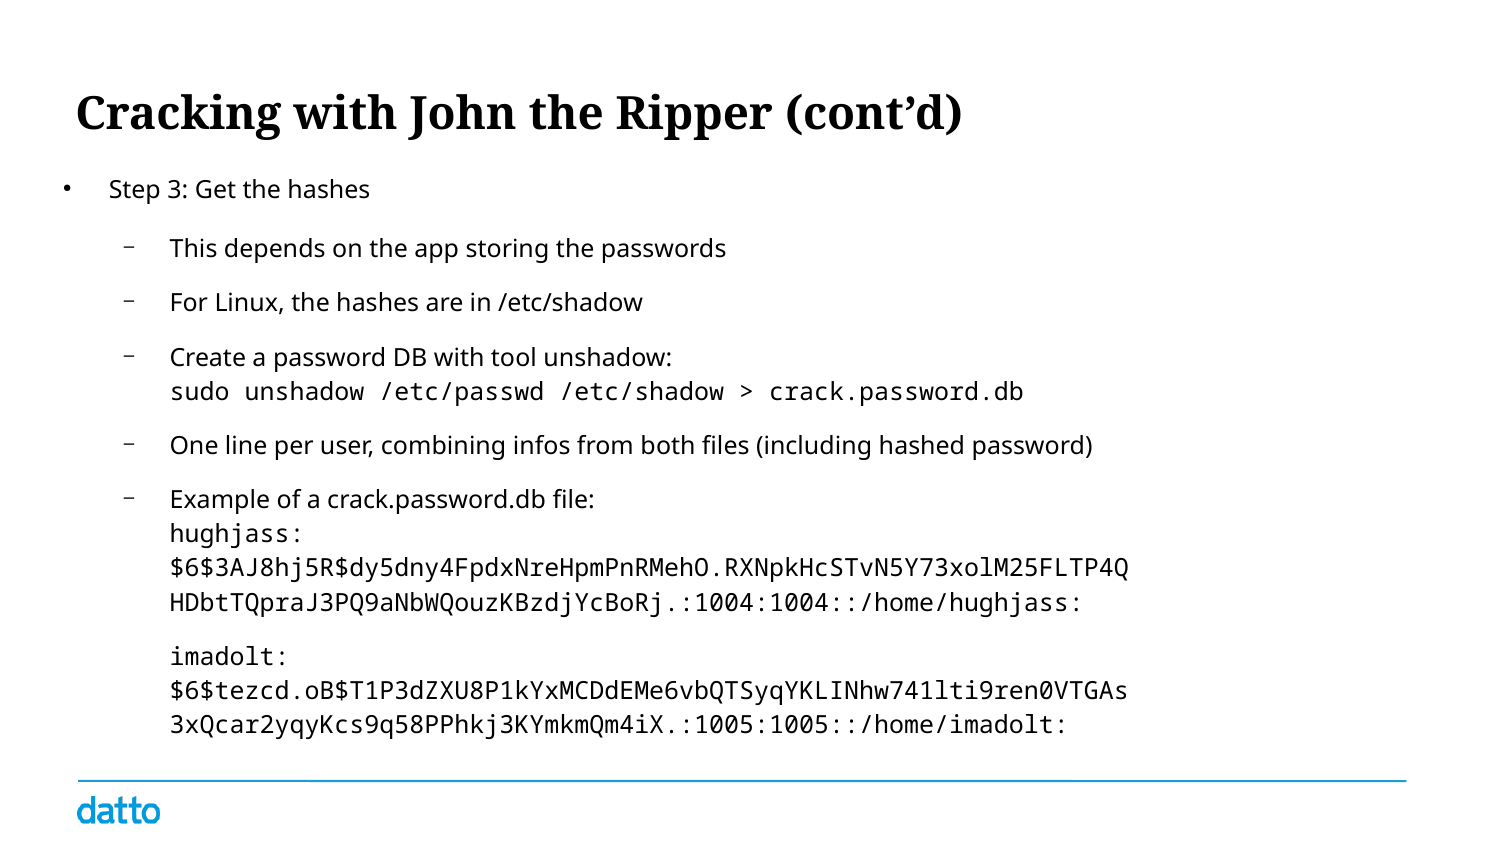

# Cracking with John the Ripper (cont’d)
Step 3: Get the hashes
This depends on the app storing the passwords
For Linux, the hashes are in /etc/shadow
Create a password DB with tool unshadow:
sudo unshadow /etc/passwd /etc/shadow > crack.password.db
One line per user, combining infos from both files (including hashed password)
Example of a crack.password.db file:
hughjass:$6$3AJ8hj5R$dy5dny4FpdxNreHpmPnRMehO.RXNpkHcSTvN5Y73xolM25FLTP4QHDbtTQpraJ3PQ9aNbWQouzKBzdjYcBoRj.:1004:1004::/home/hughjass:
imadolt:$6$tezcd.oB$T1P3dZXU8P1kYxMCDdEMe6vbQTSyqYKLINhw741lti9ren0VTGAs3xQcar2yqyKcs9q58PPhkj3KYmkmQm4iX.:1005:1005::/home/imadolt: